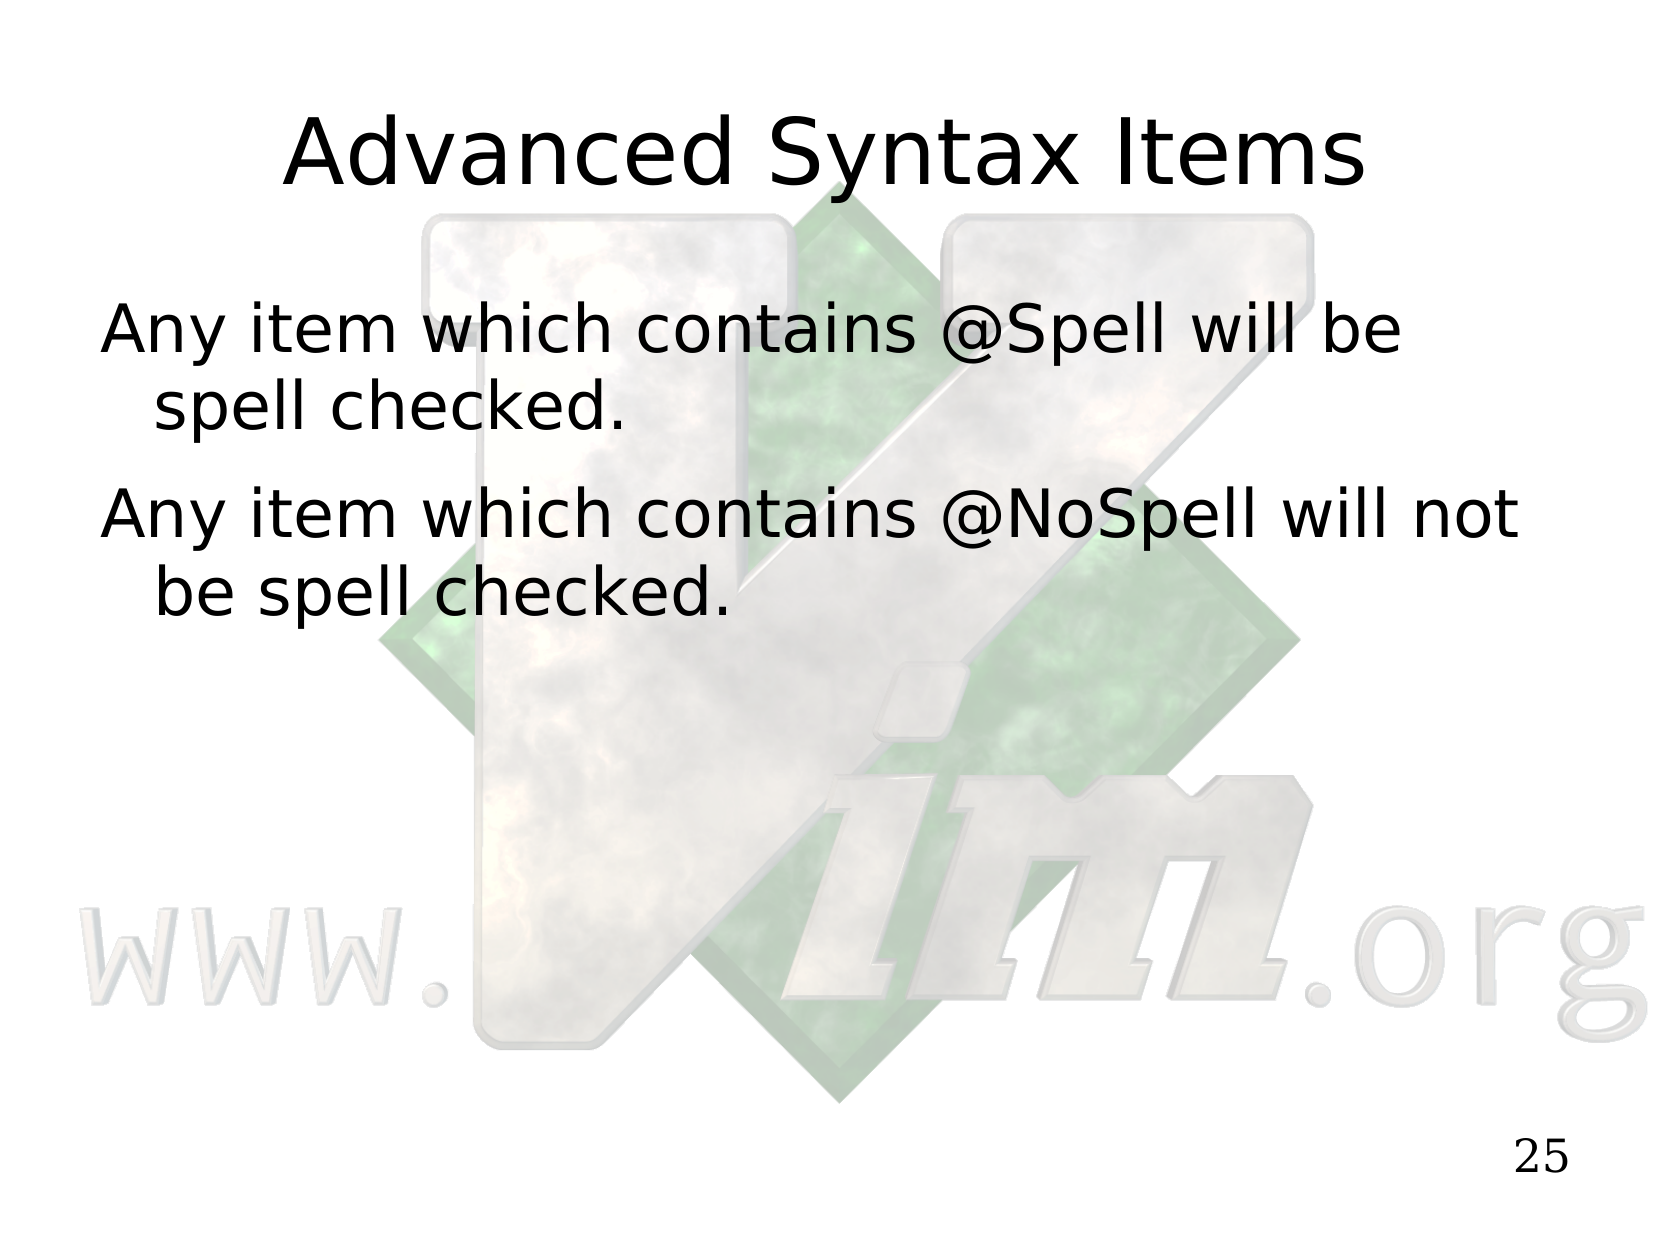

# Advanced Syntax Items
Any item which contains @Spell will be spell checked.
Any item which contains @NoSpell will not be spell checked.
25